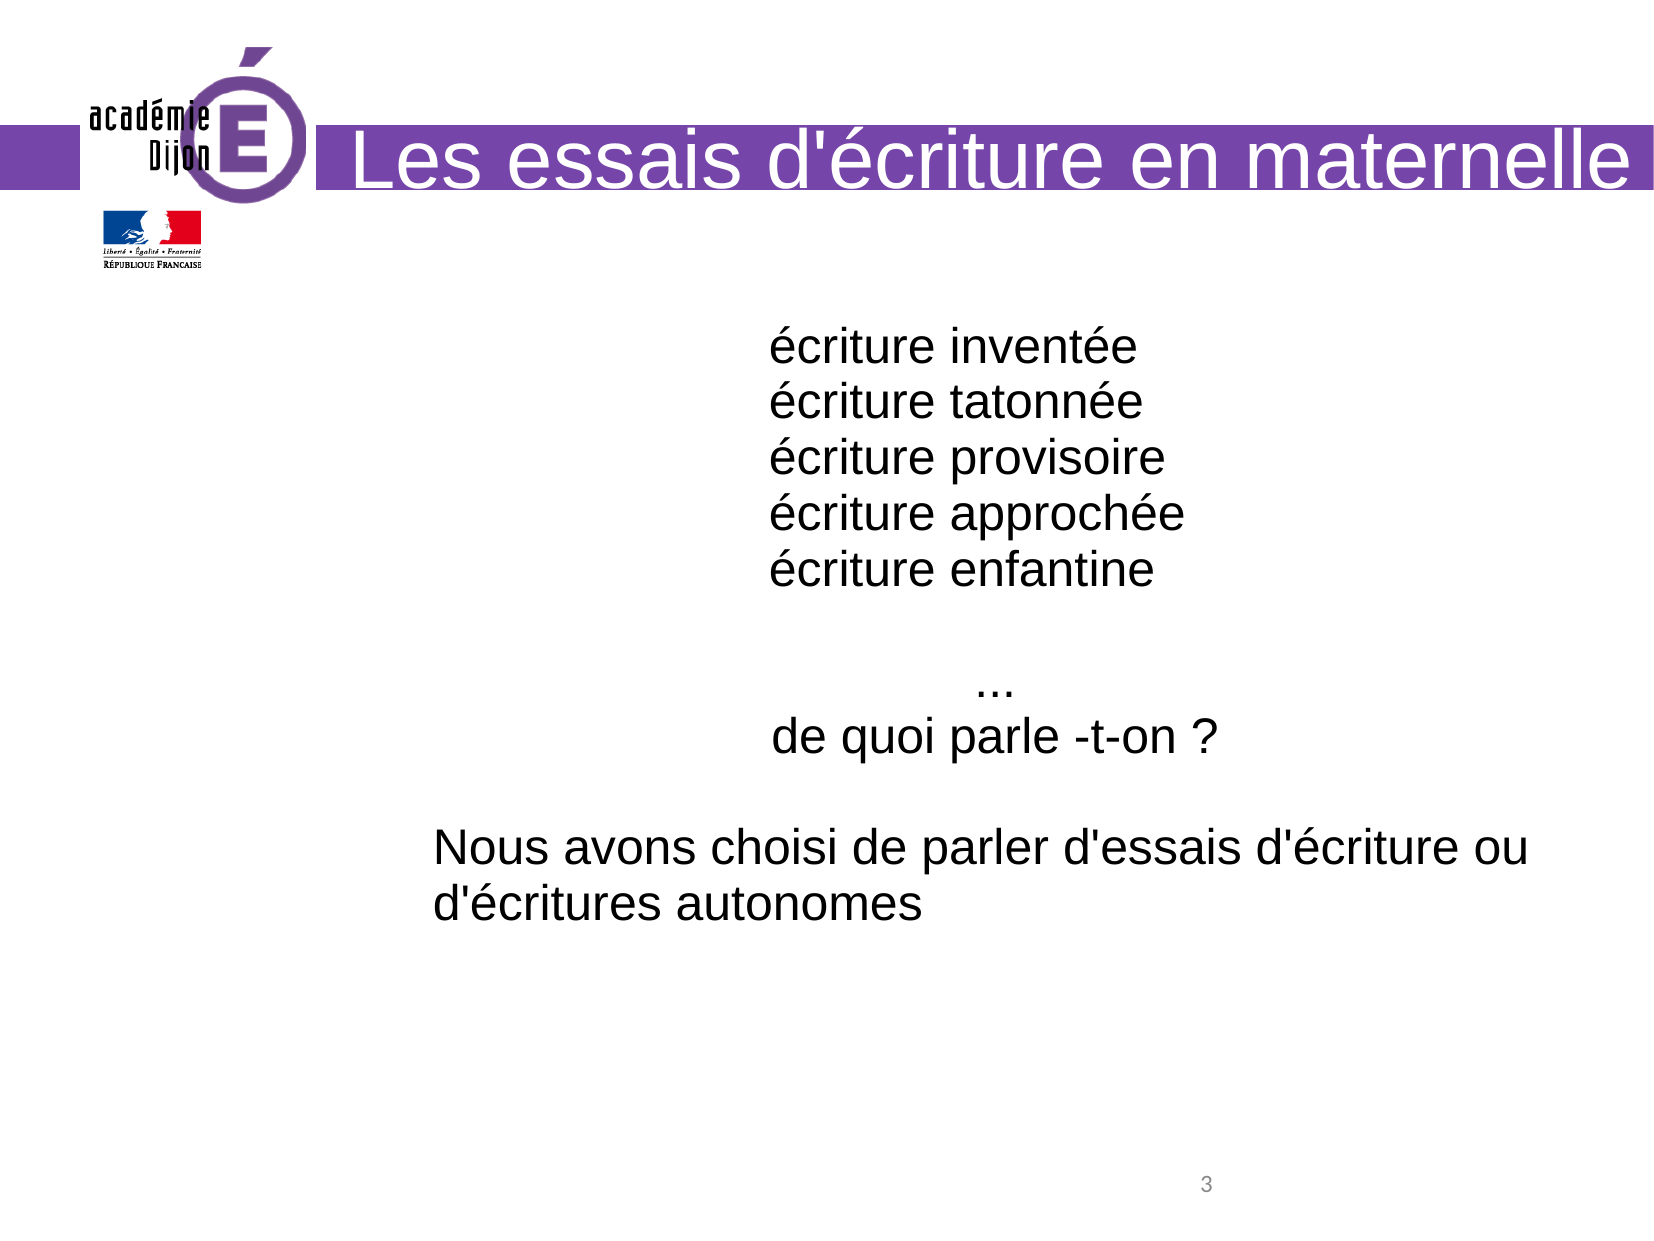

# Les essais d'écriture en maternelle
 écriture inventée
 écriture tatonnée
 écriture provisoire
 écriture approchée
 écriture enfantine
...
de quoi parle -t-on ?
Nous avons choisi de parler d'essais d'écriture ou d'écritures autonomes
3